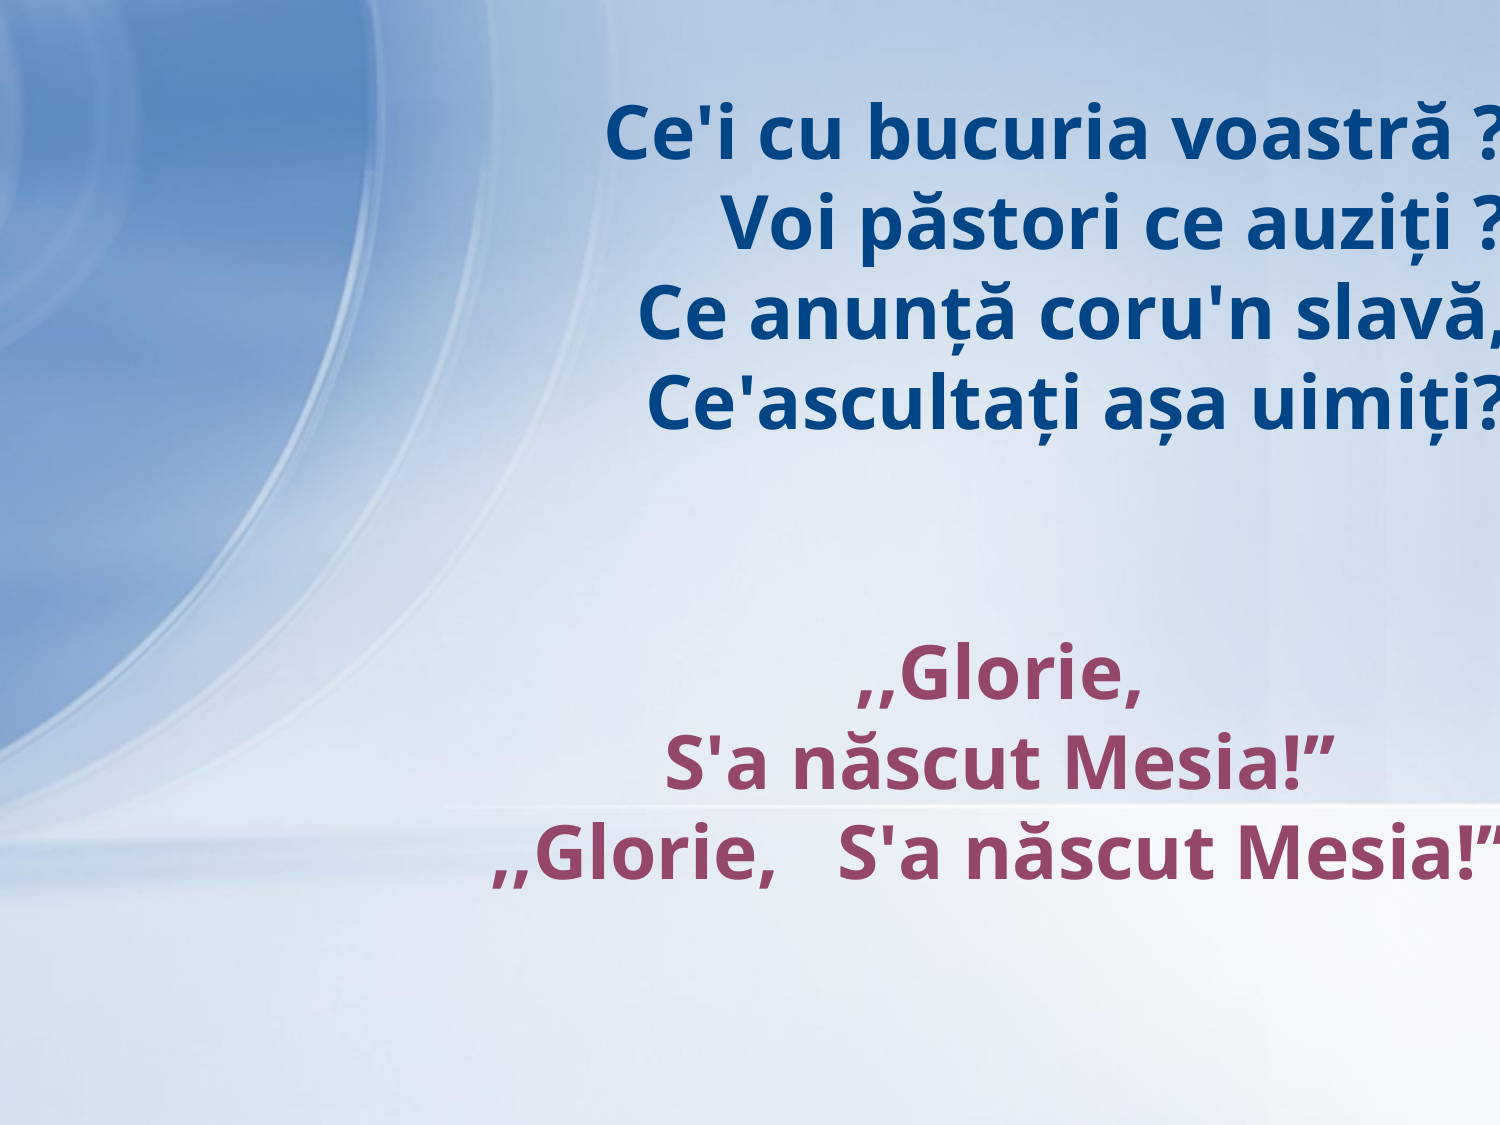

Ce'i cu bucuria voastră ?
Voi păstori ce auziţi ?
Ce anunţă coru'n slavă,
Ce'ascultaţi aşa uimiţi?
,,Glorie,
S'a născut Mesia!’’
,,Glorie, S'a născut Mesia!’’